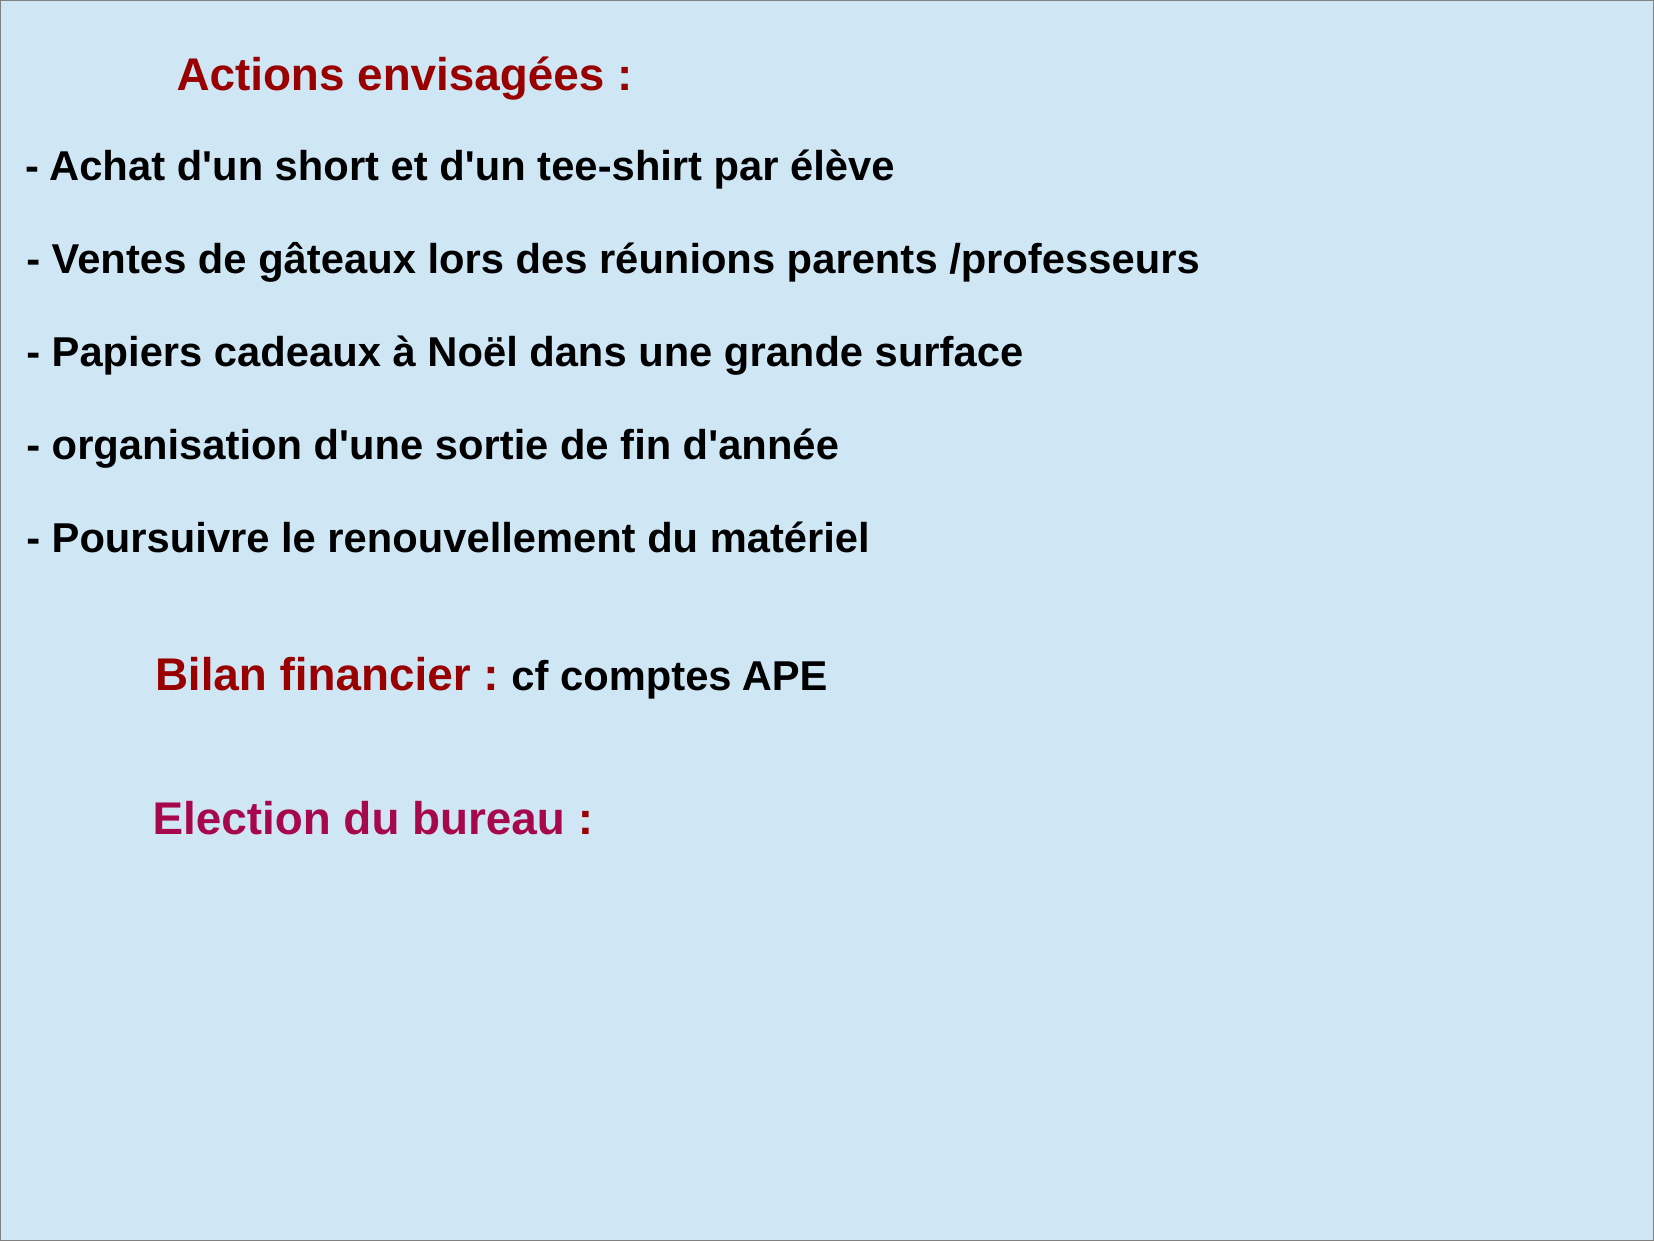

Actions envisagées :
 - Achat d'un short et d'un tee-shirt par élève
 - Ventes de gâteaux lors des réunions parents /professeurs
 - Papiers cadeaux à Noël dans une grande surface
 - organisation d'une sortie de fin d'année
 - Poursuivre le renouvellement du matériel
 Bilan financier : cf comptes APE
 Election du bureau :